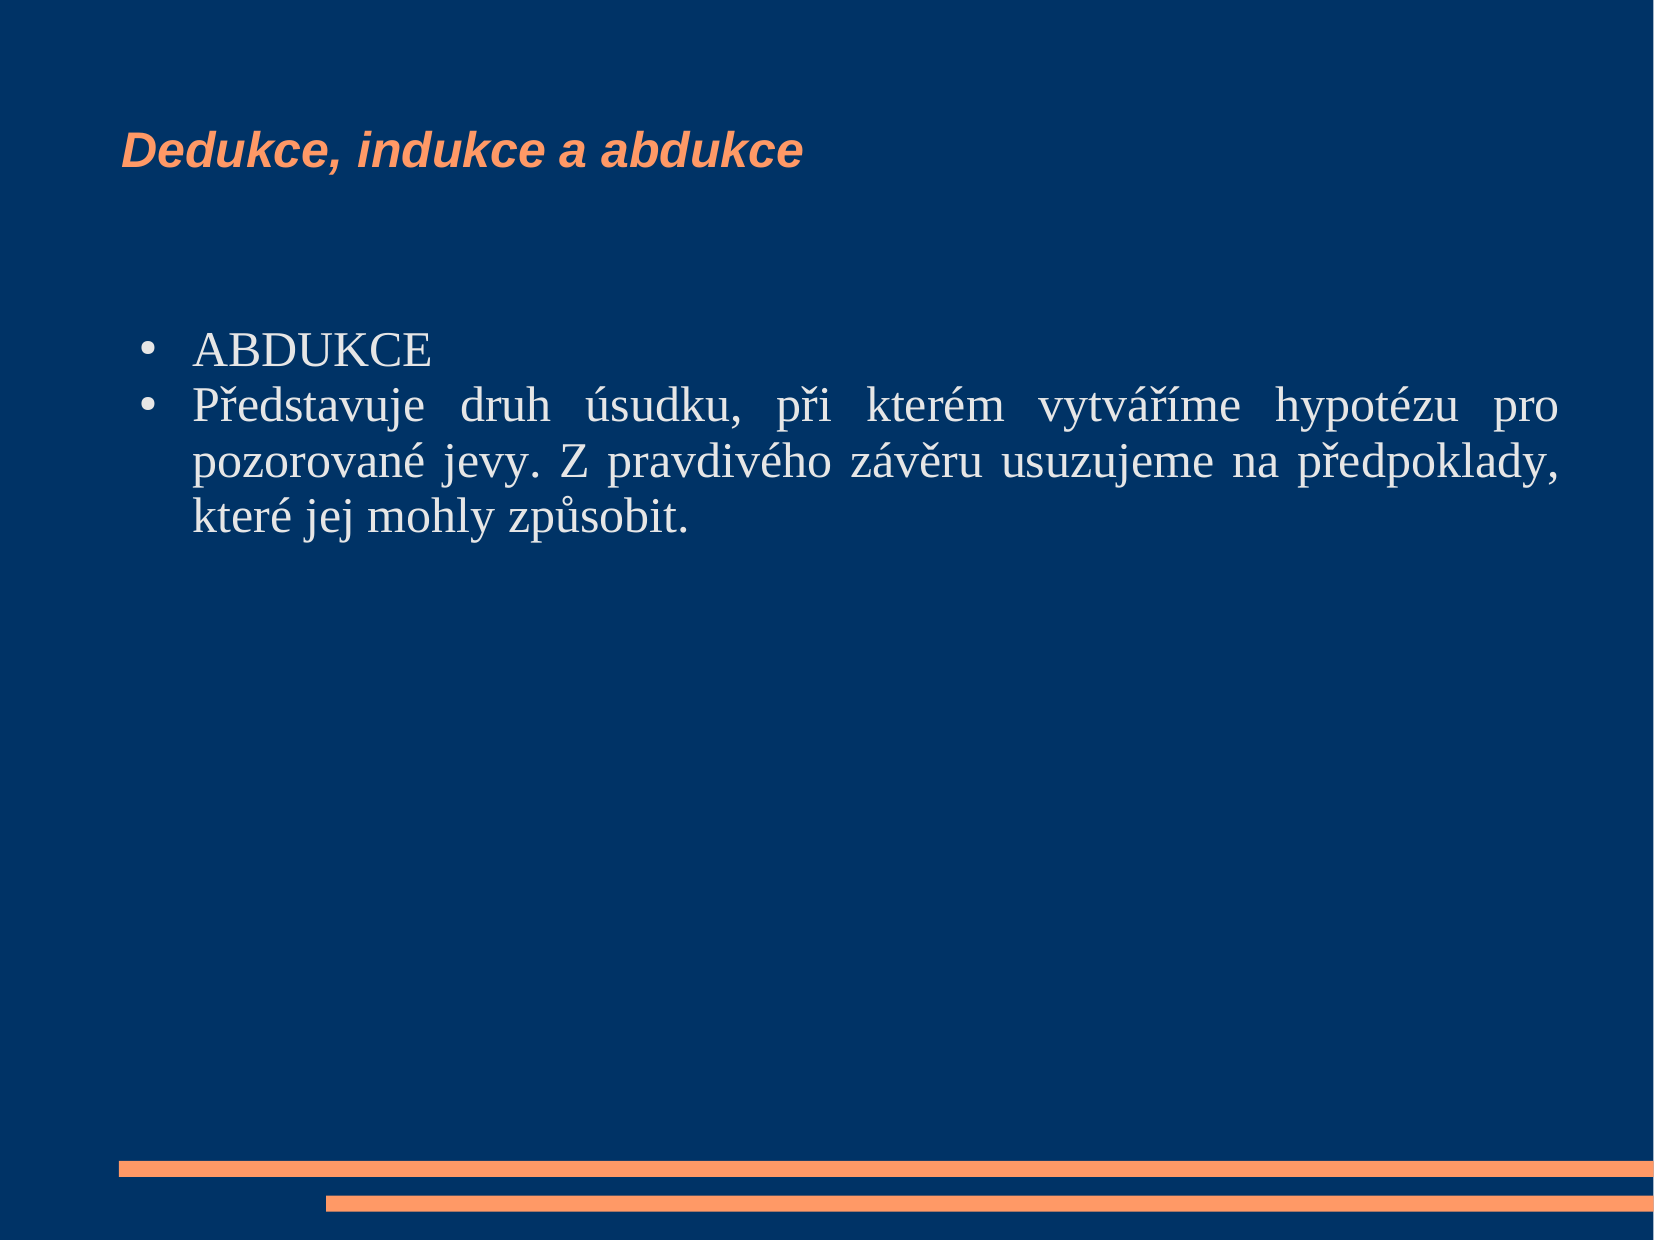

# Dedukce, indukce a abdukce
ABDUKCE
Představuje druh úsudku, při kterém vytváříme hypotézu pro pozorované jevy. Z pravdivého závěru usuzujeme na předpoklady, které jej mohly způsobit.